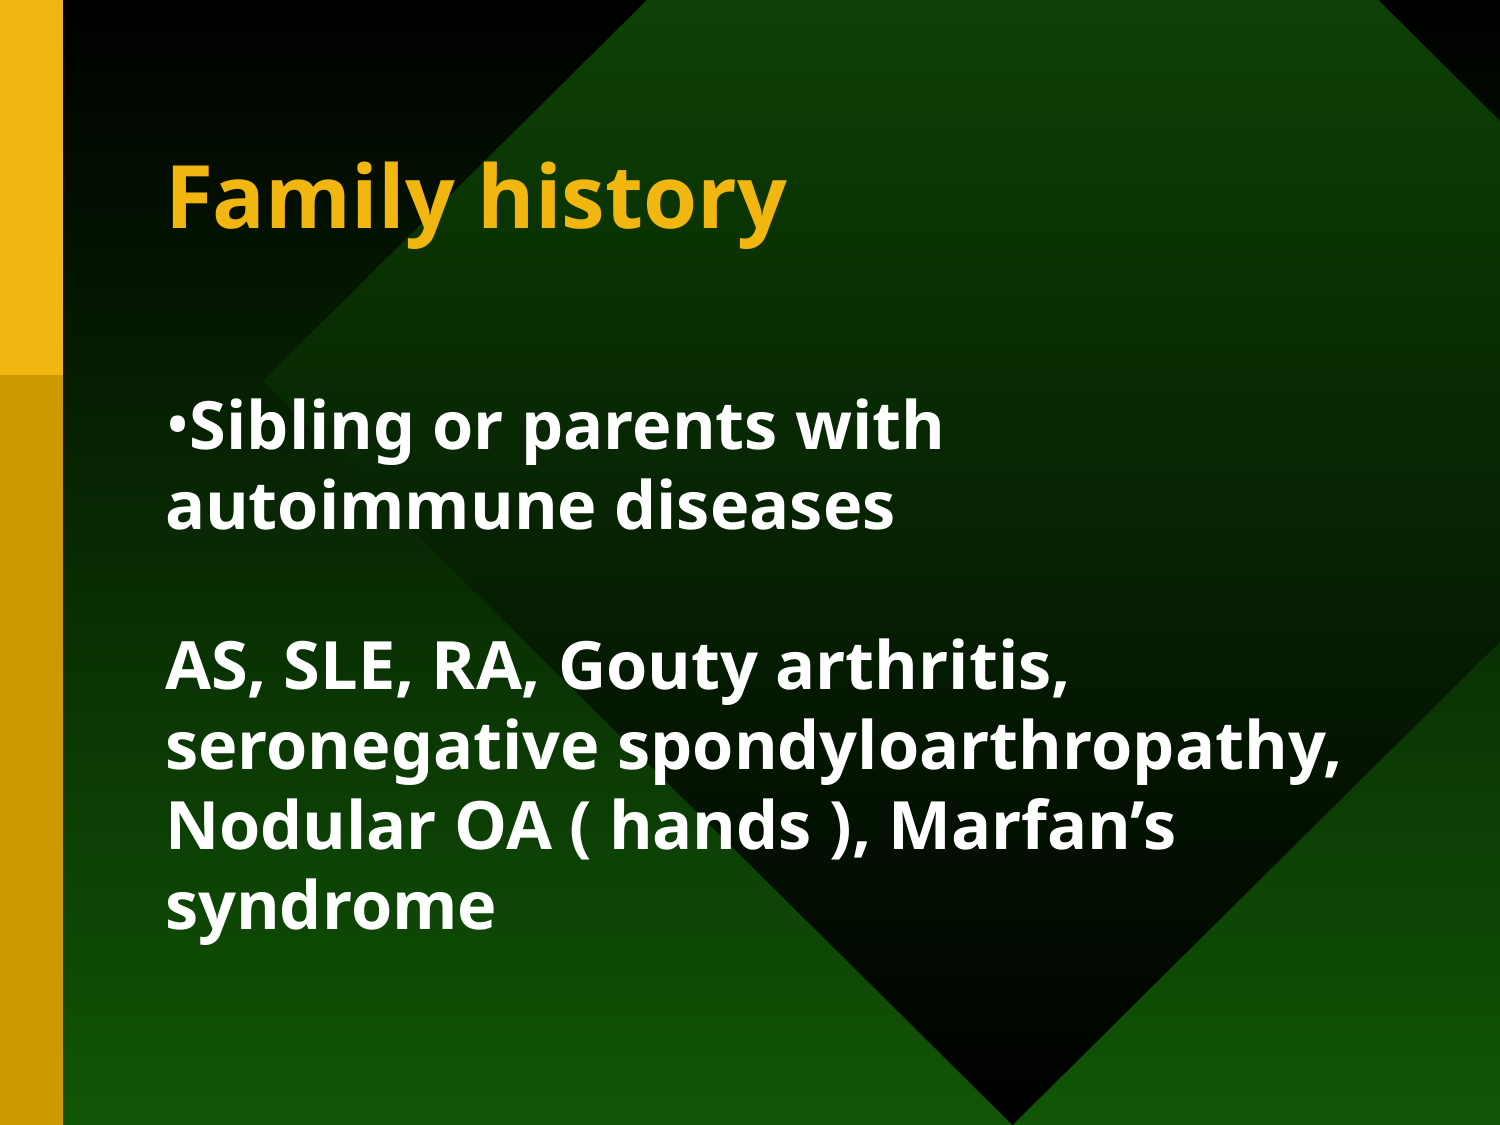

# Family history
Sibling or parents with autoimmune diseases
AS, SLE, RA, Gouty arthritis, seronegative spondyloarthropathy,
Nodular OA ( hands ), Marfan’s syndrome